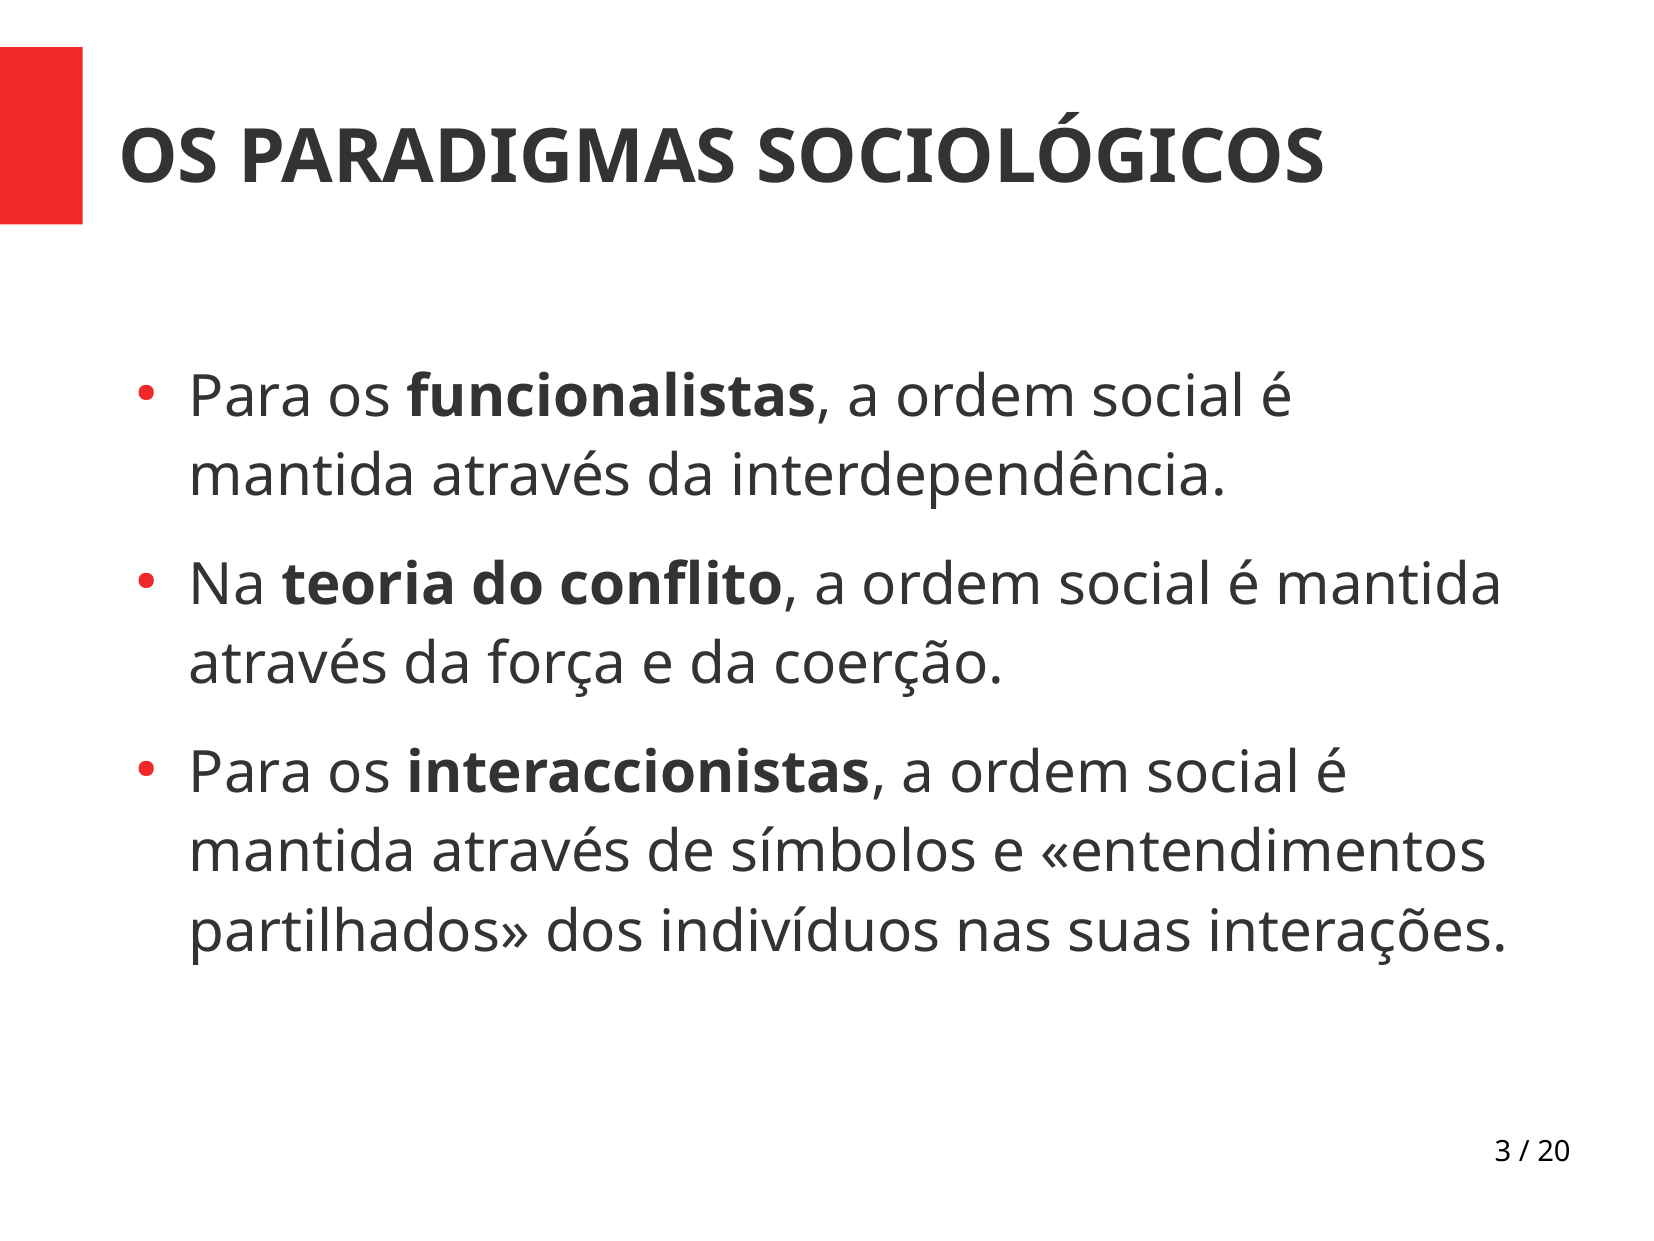

# OS PARADIGMAS SOCIOLÓGICOS
Para os funcionalistas, a ordem social é mantida através da interdependência.
Na teoria do conflito, a ordem social é mantida através da força e da coerção.
Para os interaccionistas, a ordem social é mantida através de símbolos e «entendimentos partilhados» dos indivíduos nas suas interações.
3